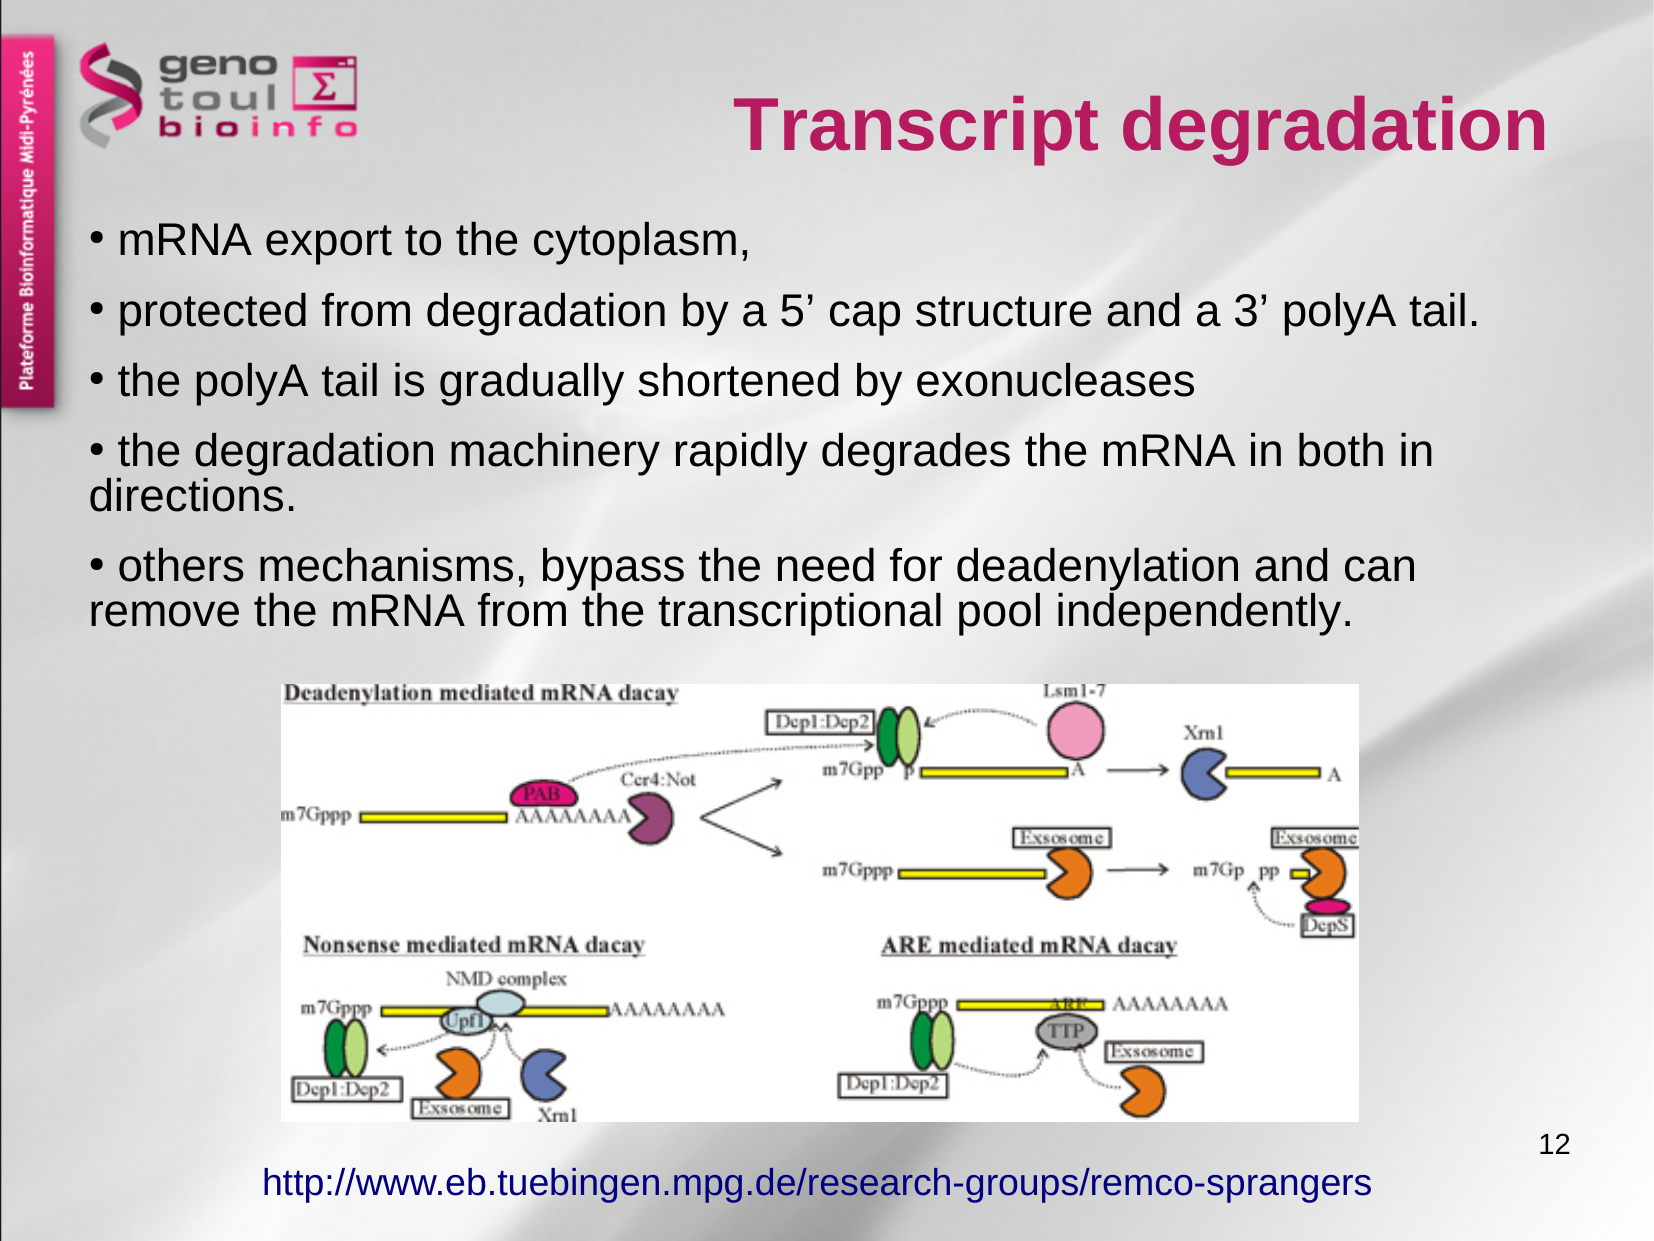

# Transcript degradation
 mRNA export to the cytoplasm,
 protected from degradation by a 5’ cap structure and a 3’ polyA tail.
 the polyA tail is gradually shortened by exonucleases
 the degradation machinery rapidly degrades the mRNA in both in directions.
 others mechanisms, bypass the need for deadenylation and can remove the mRNA from the transcriptional pool independently.
http://www.eb.tuebingen.mpg.de/research-groups/remco-sprangers